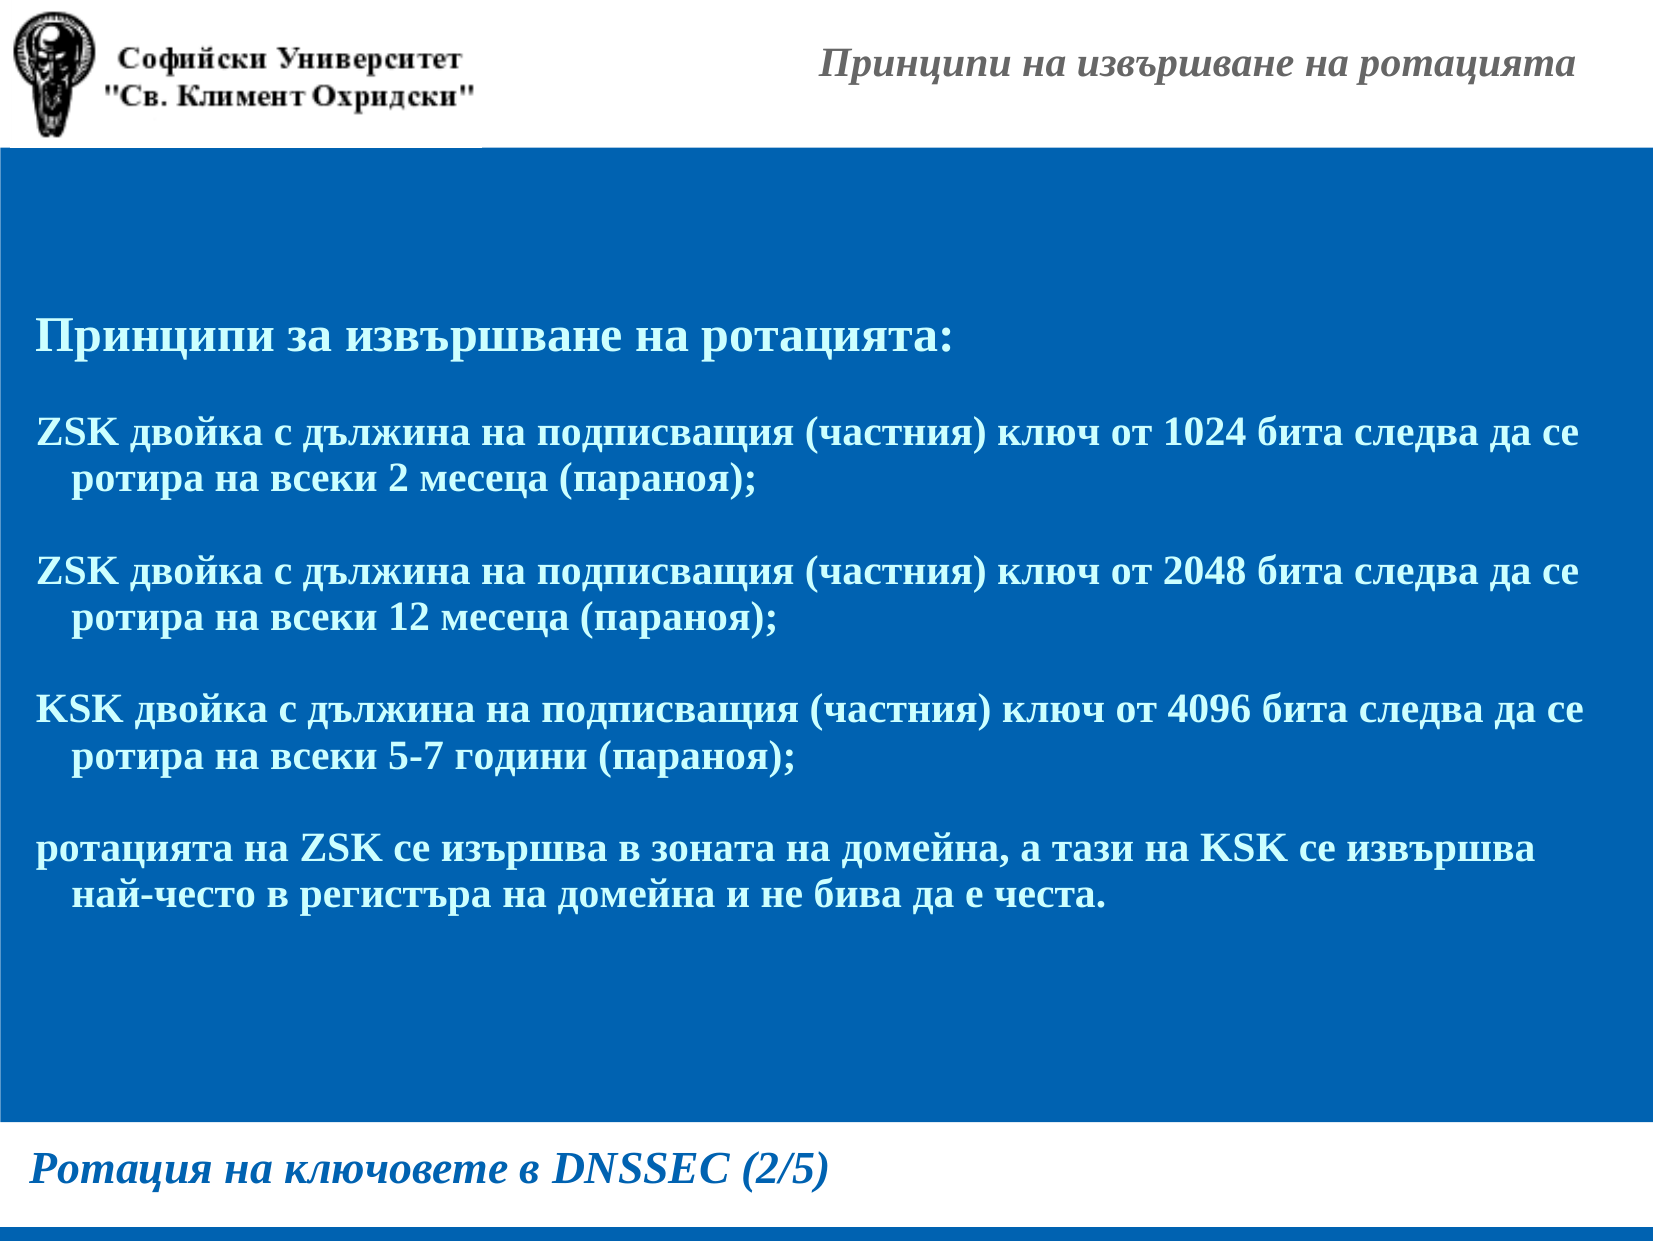

# Принципи на извършване на ротацията
Принципи за извършване на ротацията:
ZSK двойка с дължина на подписващия (частния) ключ от 1024 бита следва да се ротира на всеки 2 месеца (параноя);
ZSK двойка с дължина на подписващия (частния) ключ от 2048 бита следва да се ротира на всеки 12 месеца (параноя);
KSK двойка с дължина на подписващия (частния) ключ от 4096 бита следва да се ротира на всеки 5-7 години (параноя);
ротацията на ZSK се изършва в зоната на домейна, а тази на KSK се извършва най-често в регистъра на домейна и не бива да е честа.
Ротация на ключовете в DNSSEC (2/5)